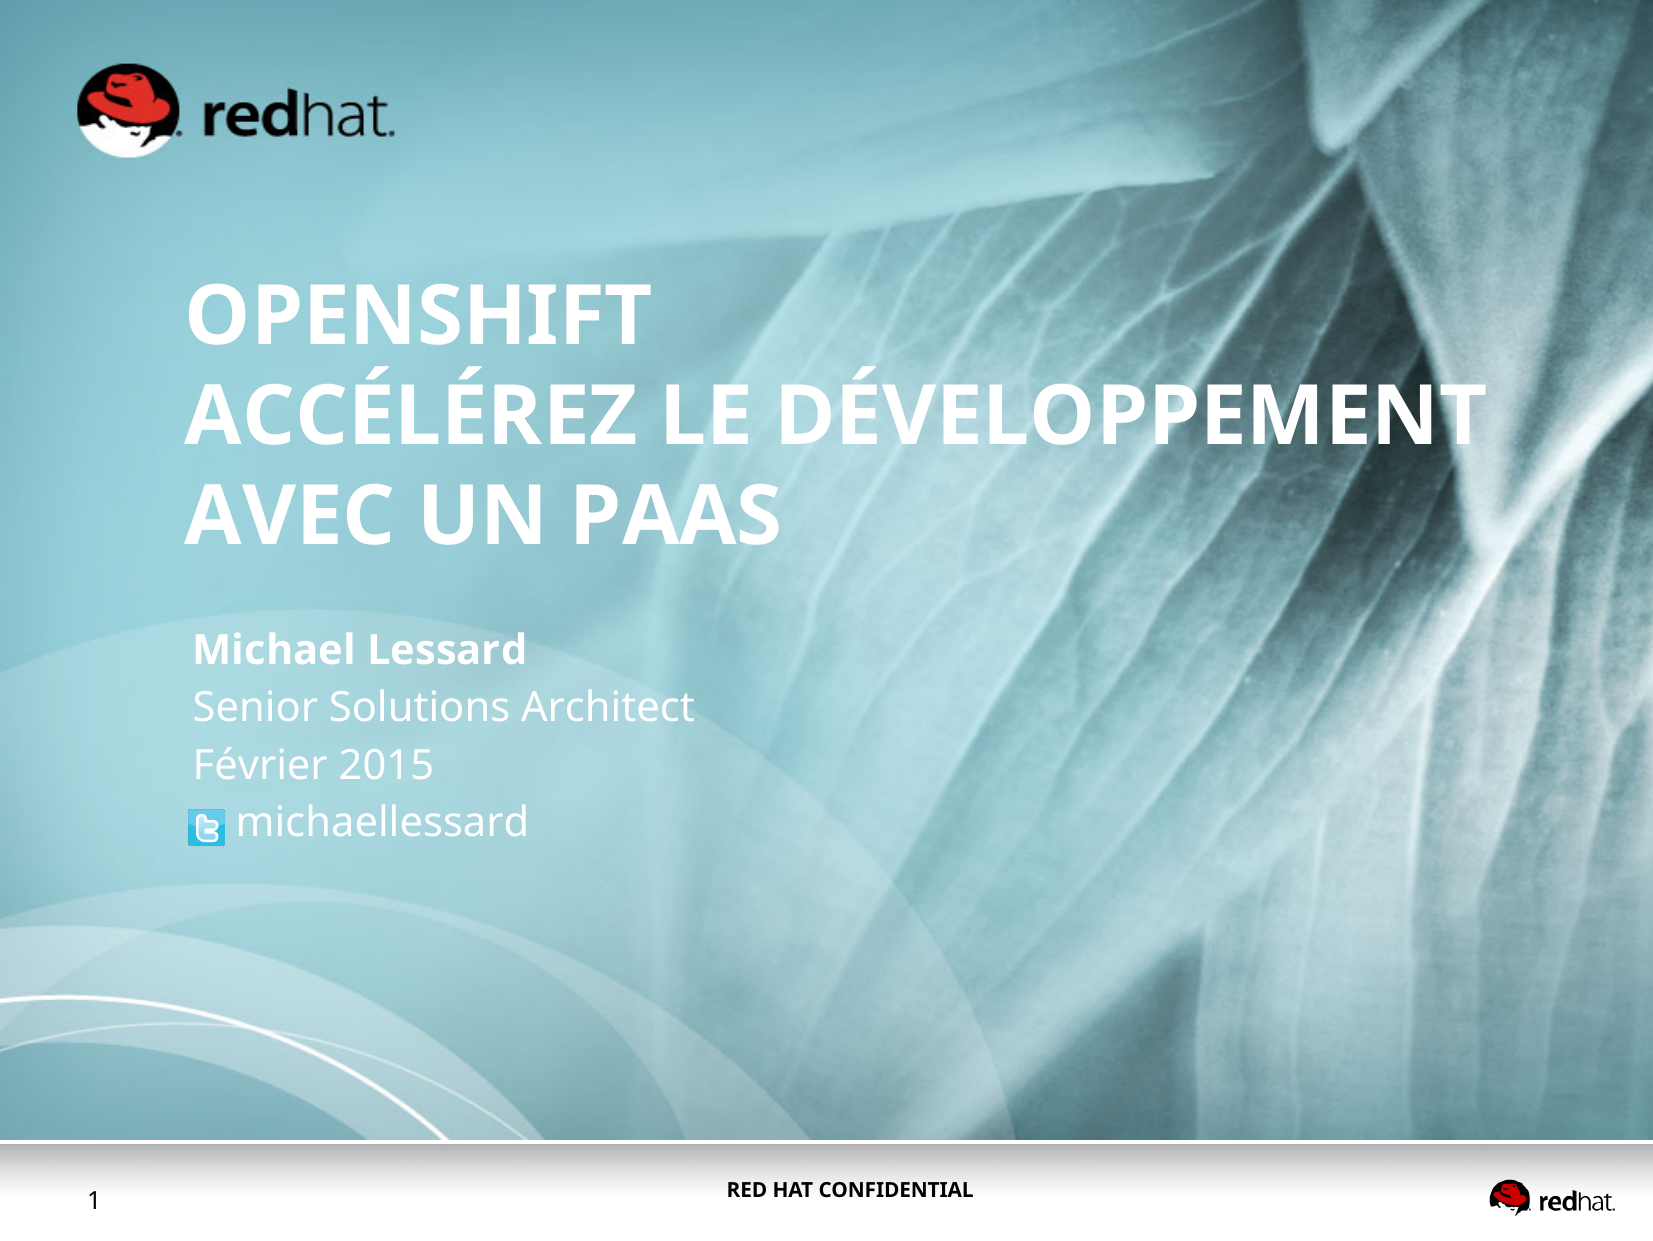

OPENSHIFT
ACCÉLÉREZ LE DÉVELOPPEMENT
AVEC UN PAAS
Michael Lessard
Senior Solutions Architect
Février 2015
 michaellessard